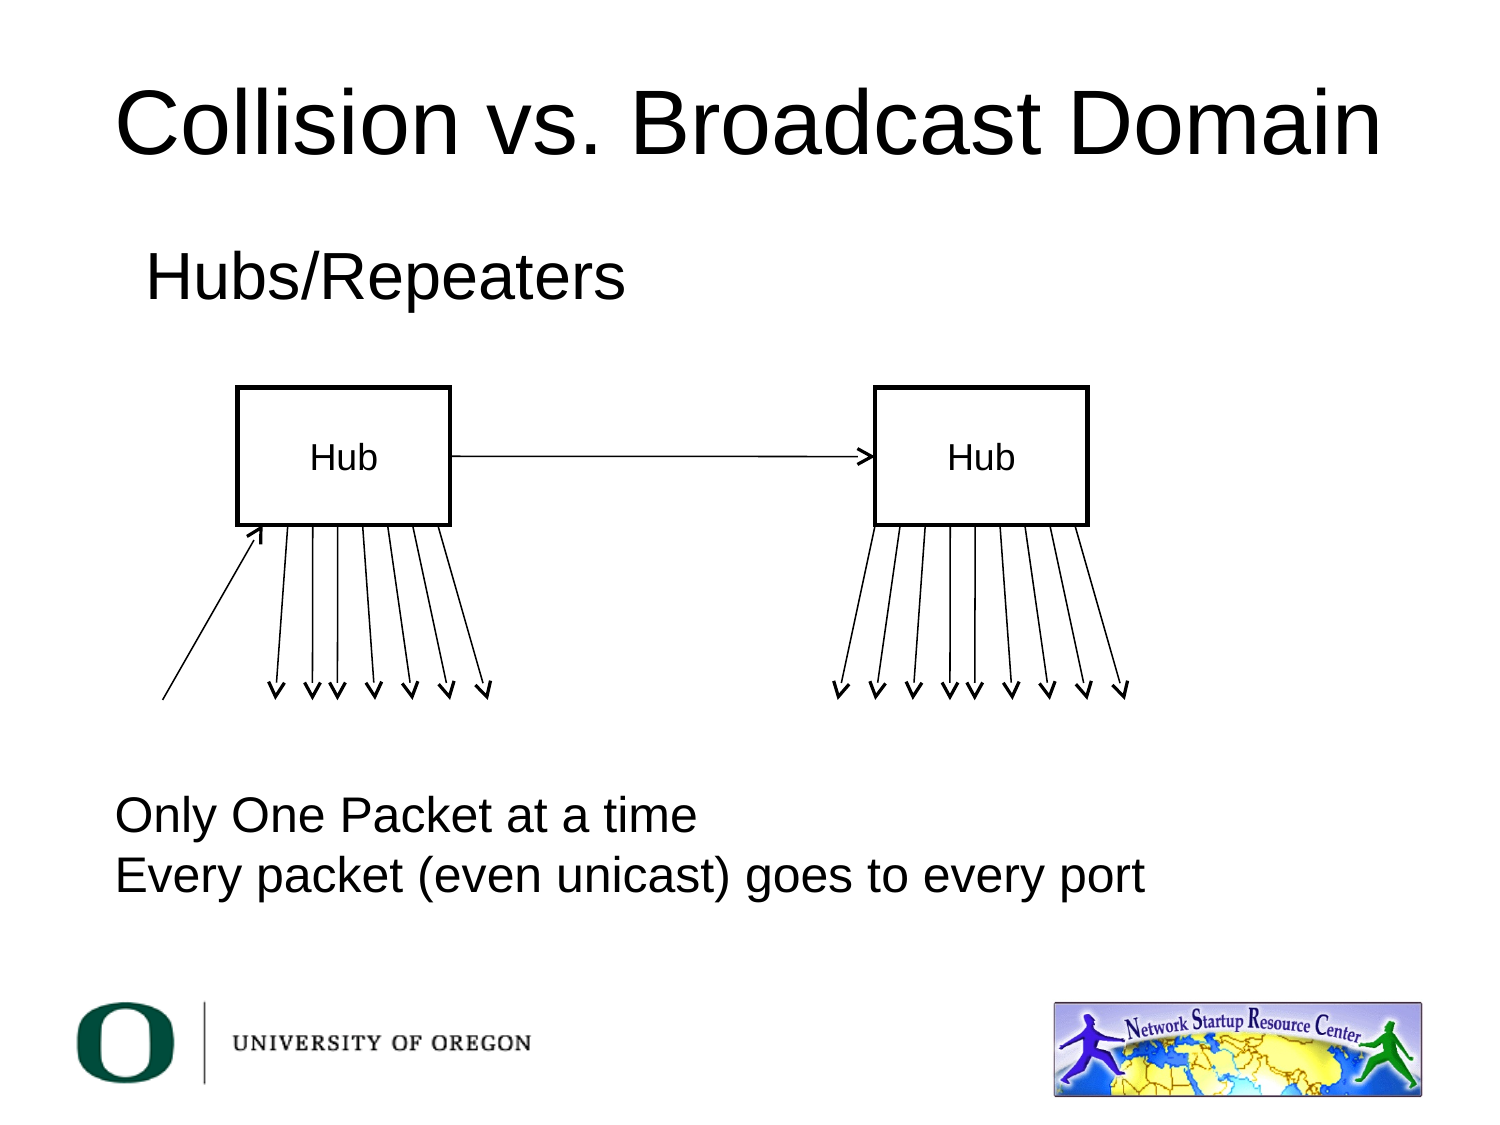

# Collision vs. Broadcast Domain
 Hubs/Repeaters
Hub
Hub
Only One Packet at a time
Every packet (even unicast) goes to every port